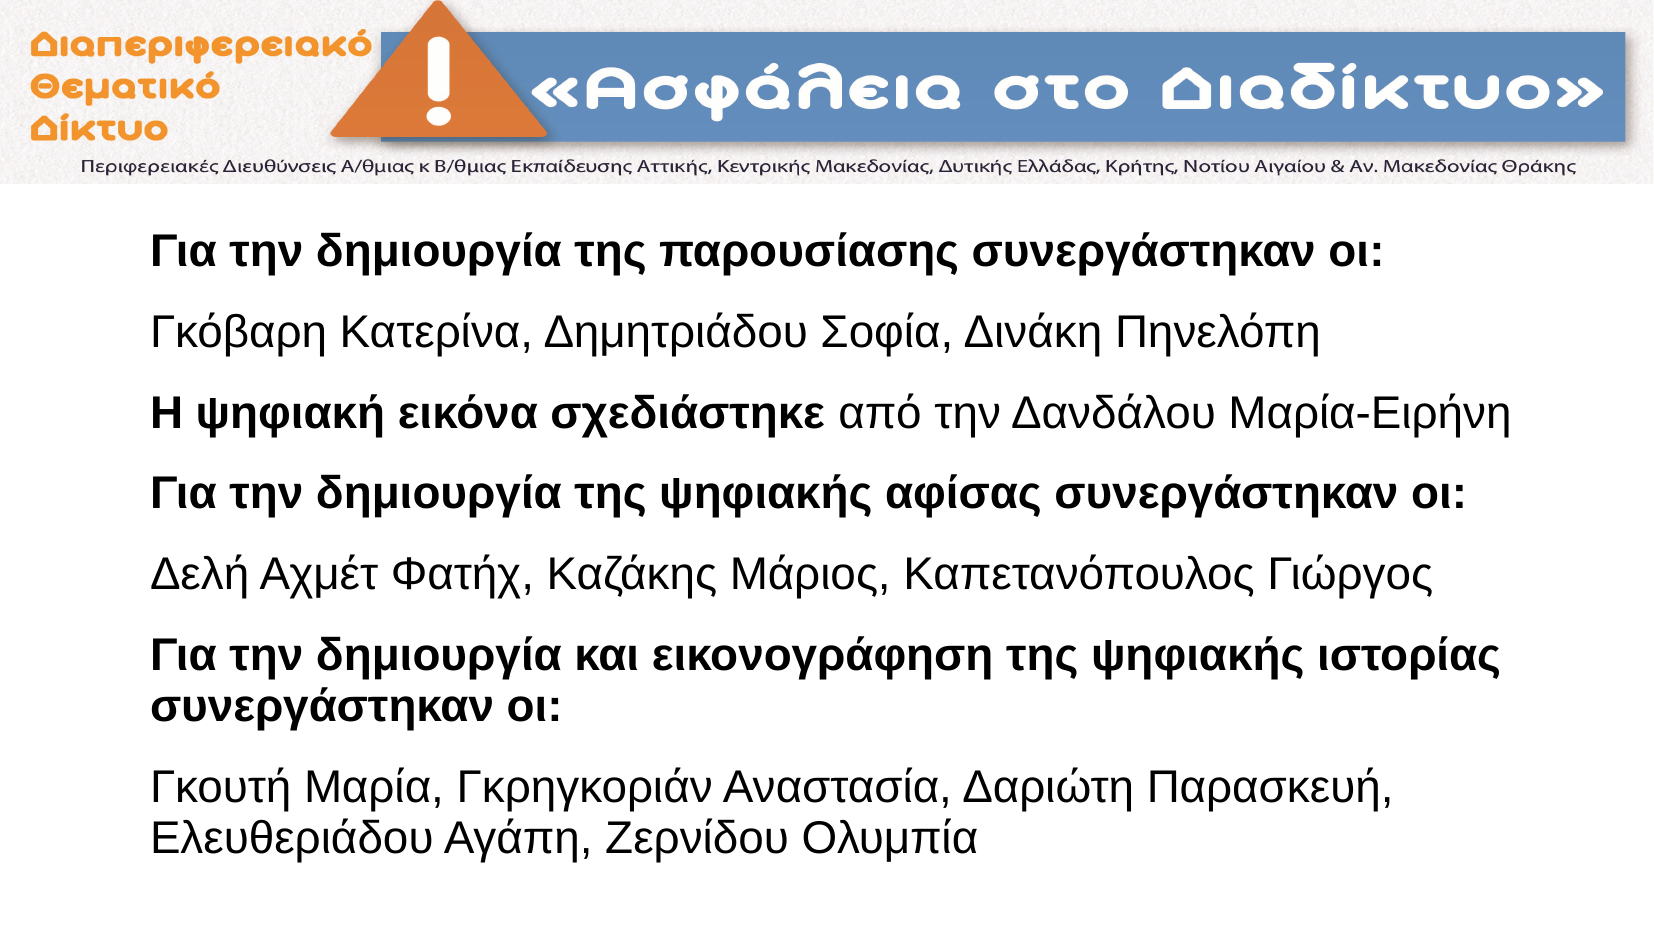

# Για την δημιουργία της παρουσίασης συνεργάστηκαν οι:
Γκόβαρη Κατερίνα, Δημητριάδου Σοφία, Δινάκη Πηνελόπη
Η ψηφιακή εικόνα σχεδιάστηκε από την Δανδάλου Μαρία-Ειρήνη
Για την δημιουργία της ψηφιακής αφίσας συνεργάστηκαν οι:
Δελή Αχμέτ Φατήχ, Καζάκης Μάριος, Καπετανόπουλος Γιώργος
Για την δημιουργία και εικονογράφηση της ψηφιακής ιστορίας συνεργάστηκαν οι:
Γκουτή Μαρία, Γκρηγκοριάν Αναστασία, Δαριώτη Παρασκευή, Ελευθεριάδου Αγάπη, Ζερνίδου Ολυμπία